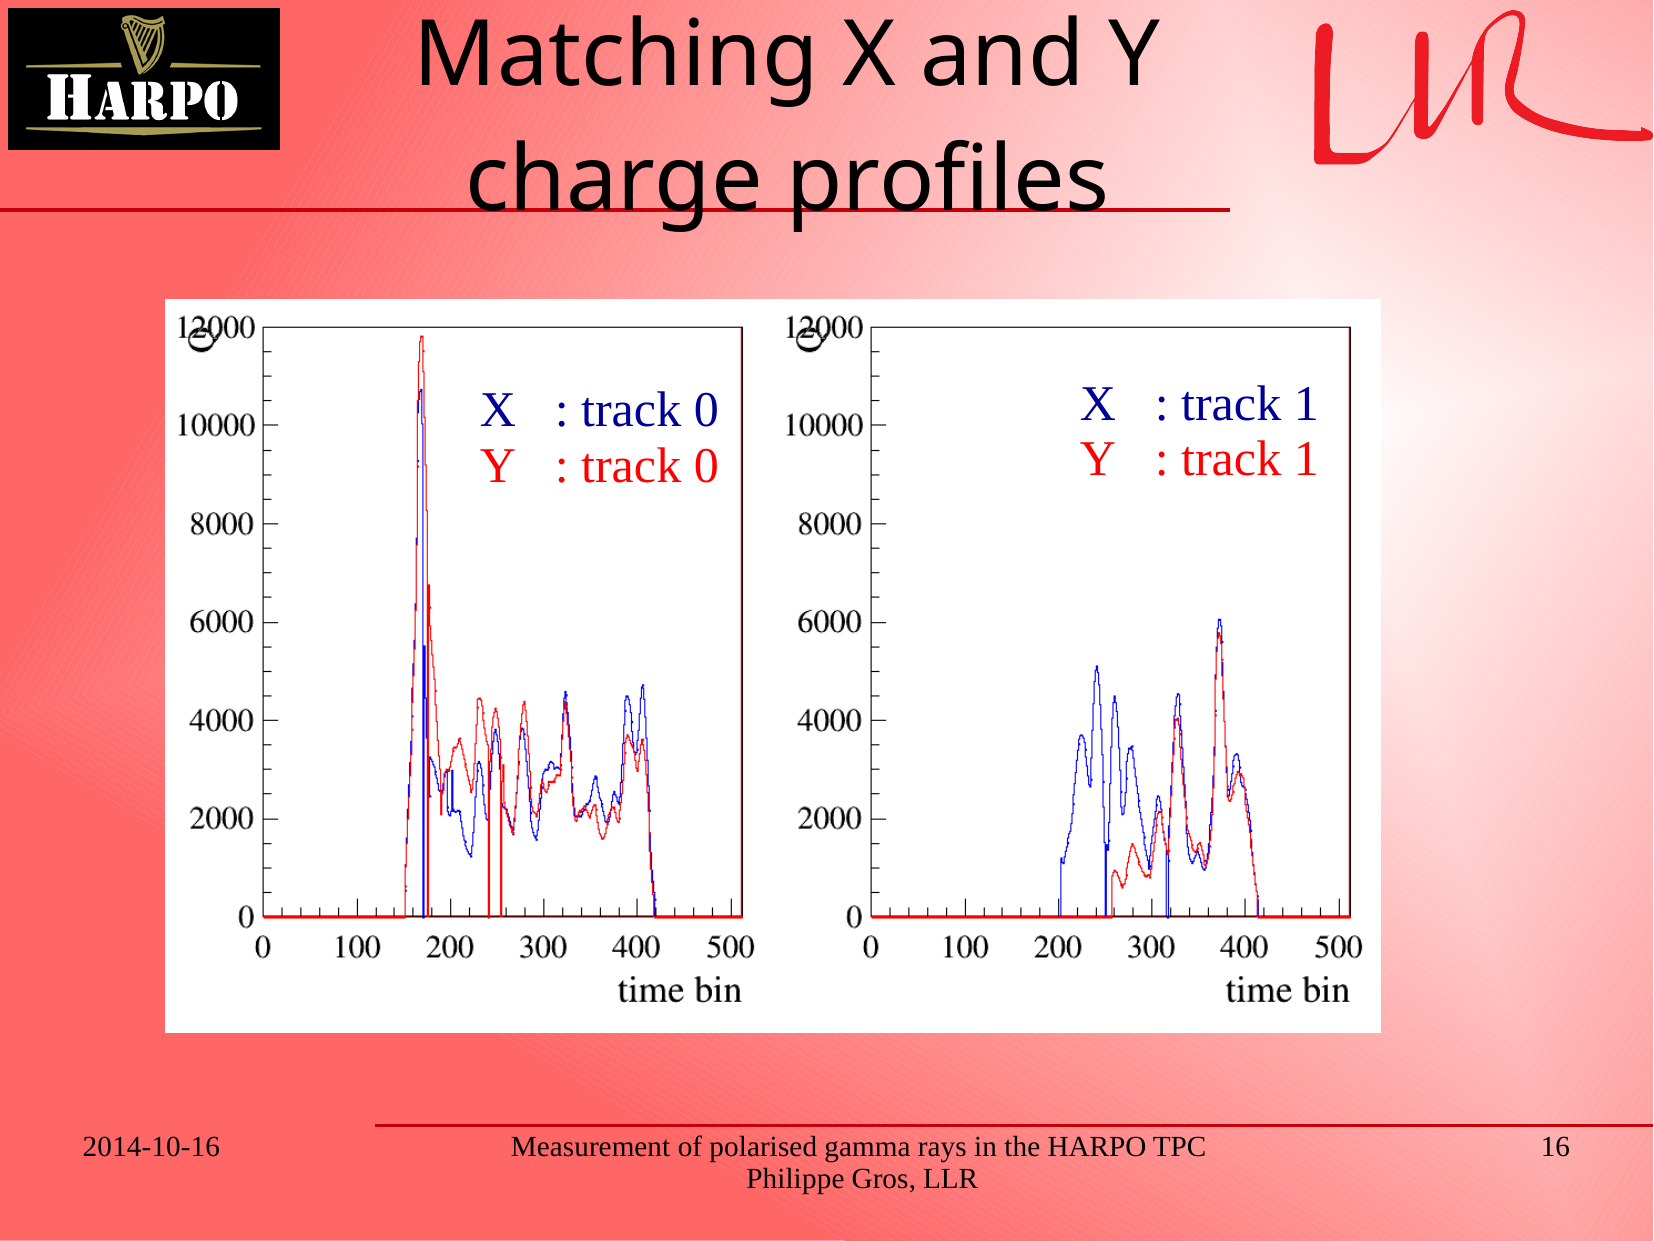

# Matching X and Y charge profiles
X	: track 1
Y	: track 1
X	: track 0
Y	: track 0
2014-10-16
16